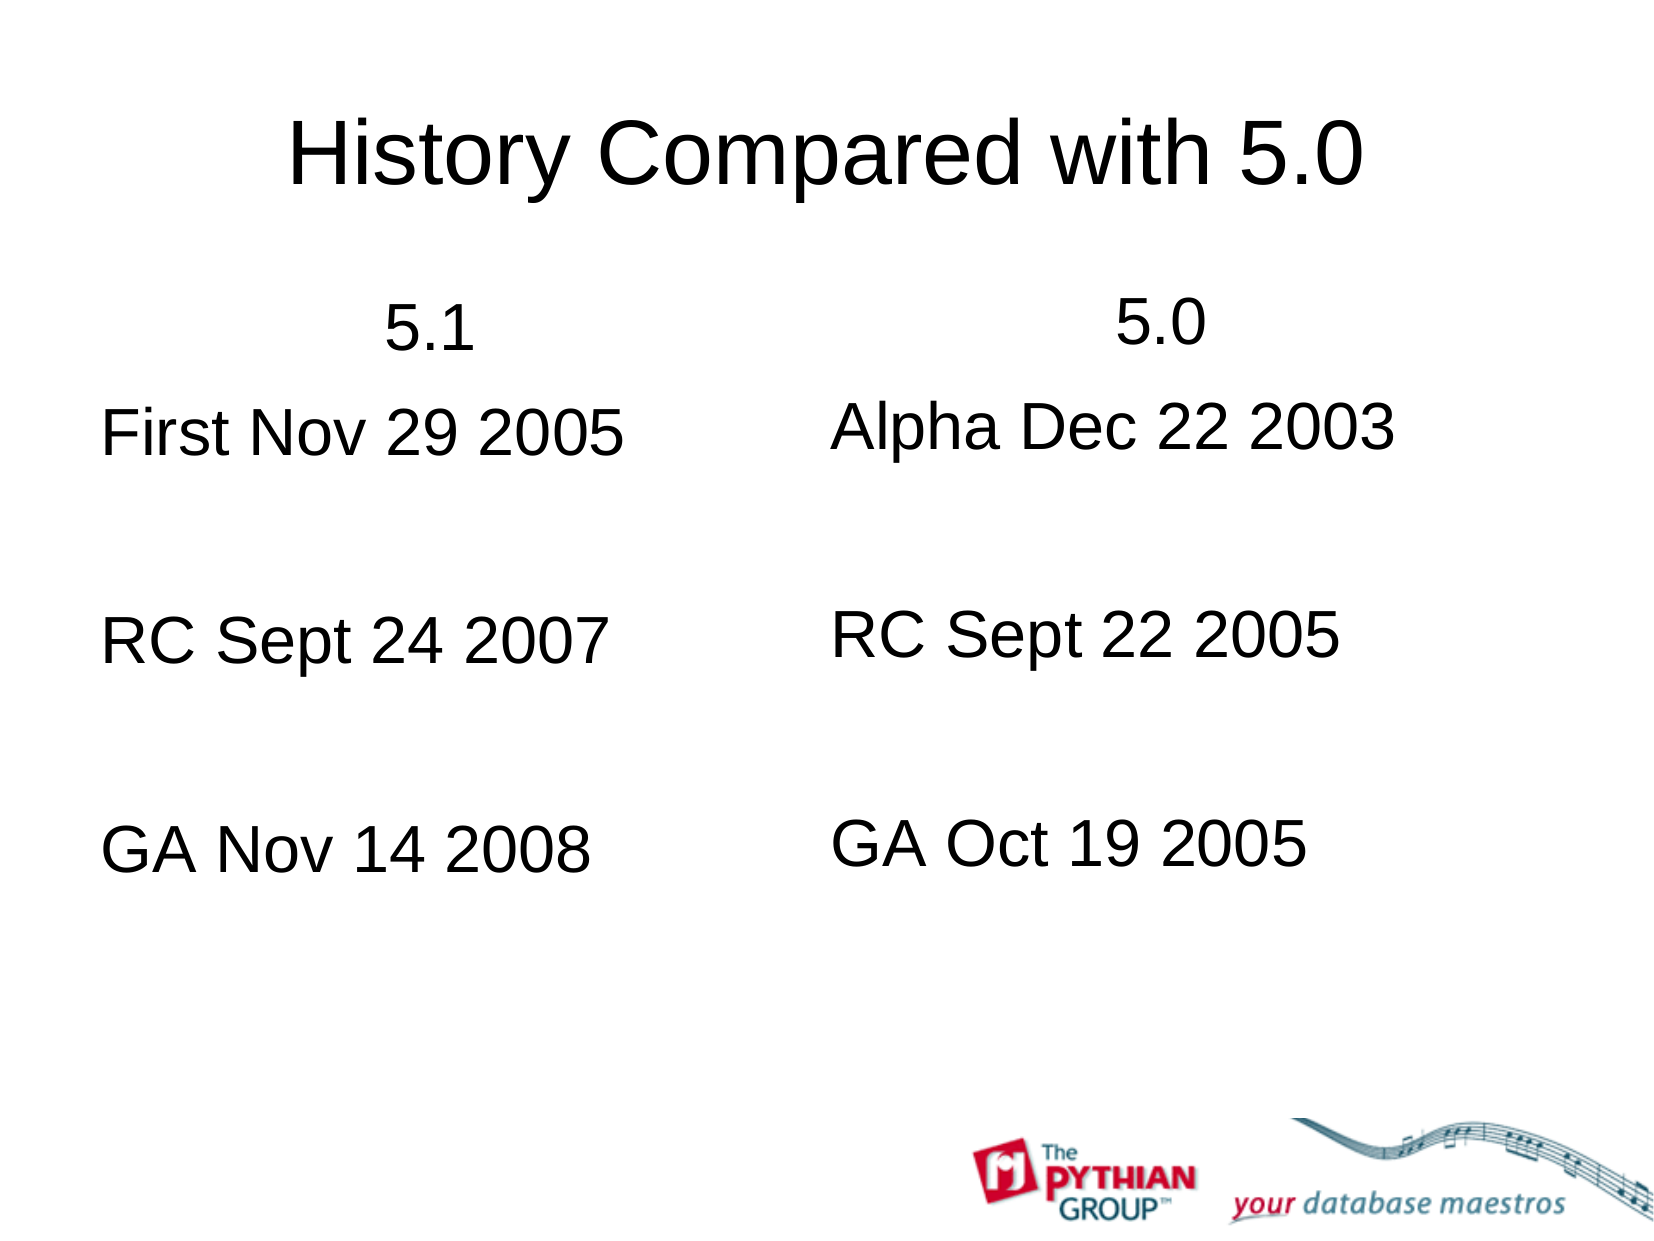

# History Compared with 5.0
5.0
Alpha Dec 22 2003
RC Sept 22 2005
GA Oct 19 2005
5.1
First Nov 29 2005
RC Sept 24 2007
GA Nov 14 2008